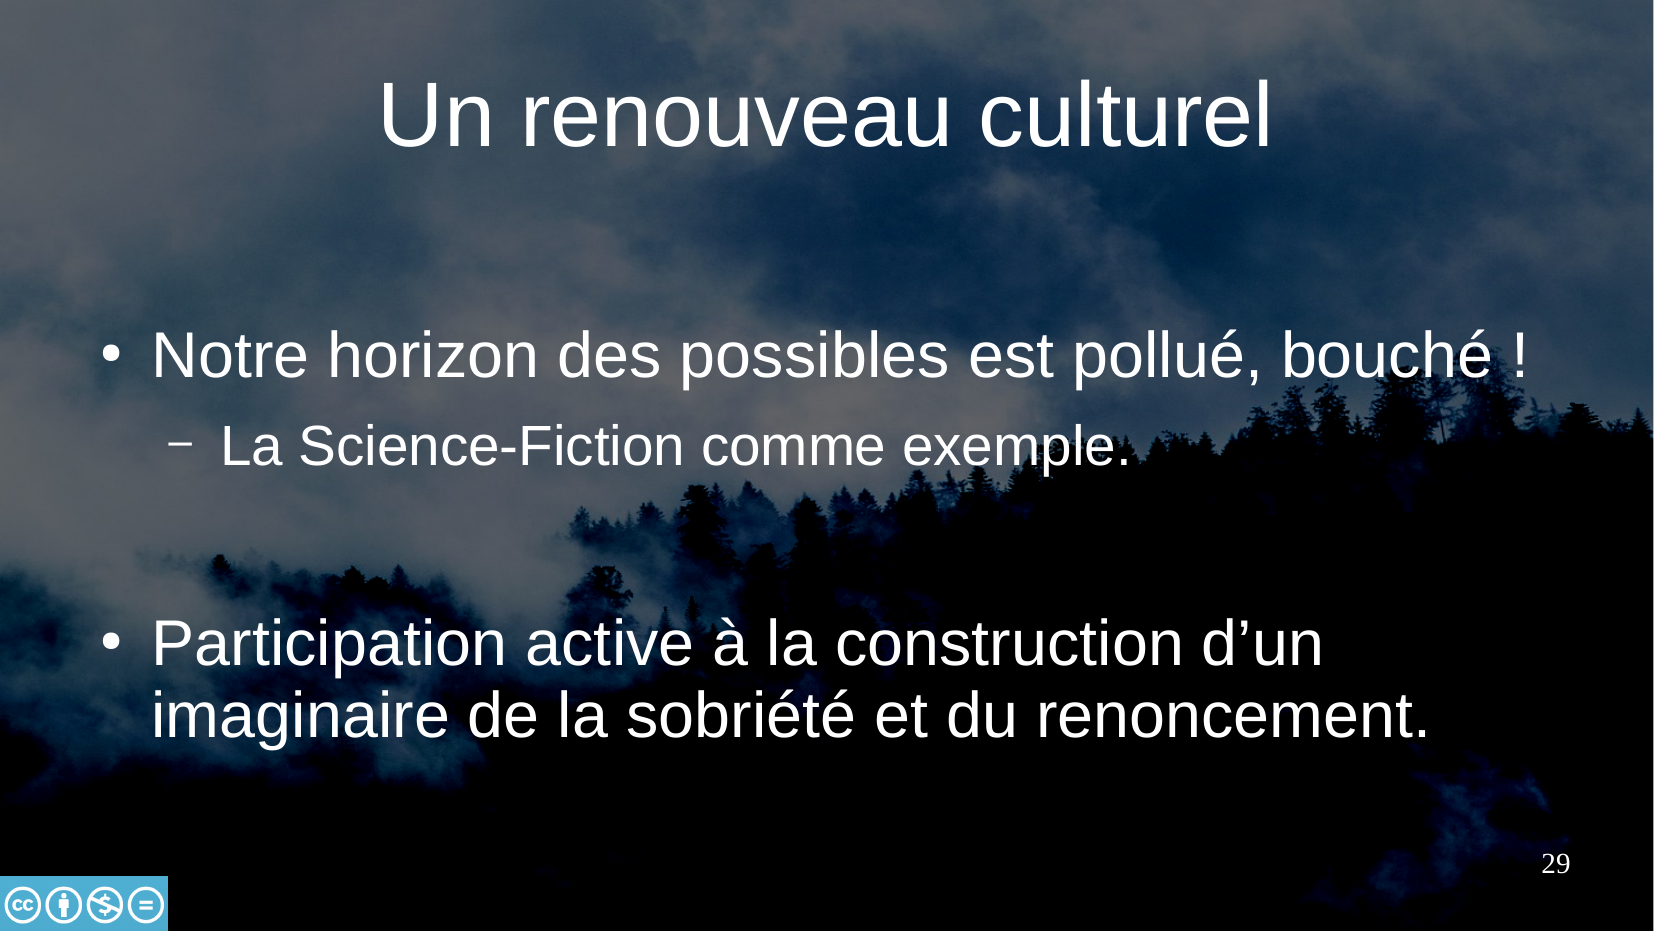

# Un renouveau culturel
Notre horizon des possibles est pollué, bouché !
La Science-Fiction comme exemple.
Participation active à la construction d’un imaginaire de la sobriété et du renoncement.
29